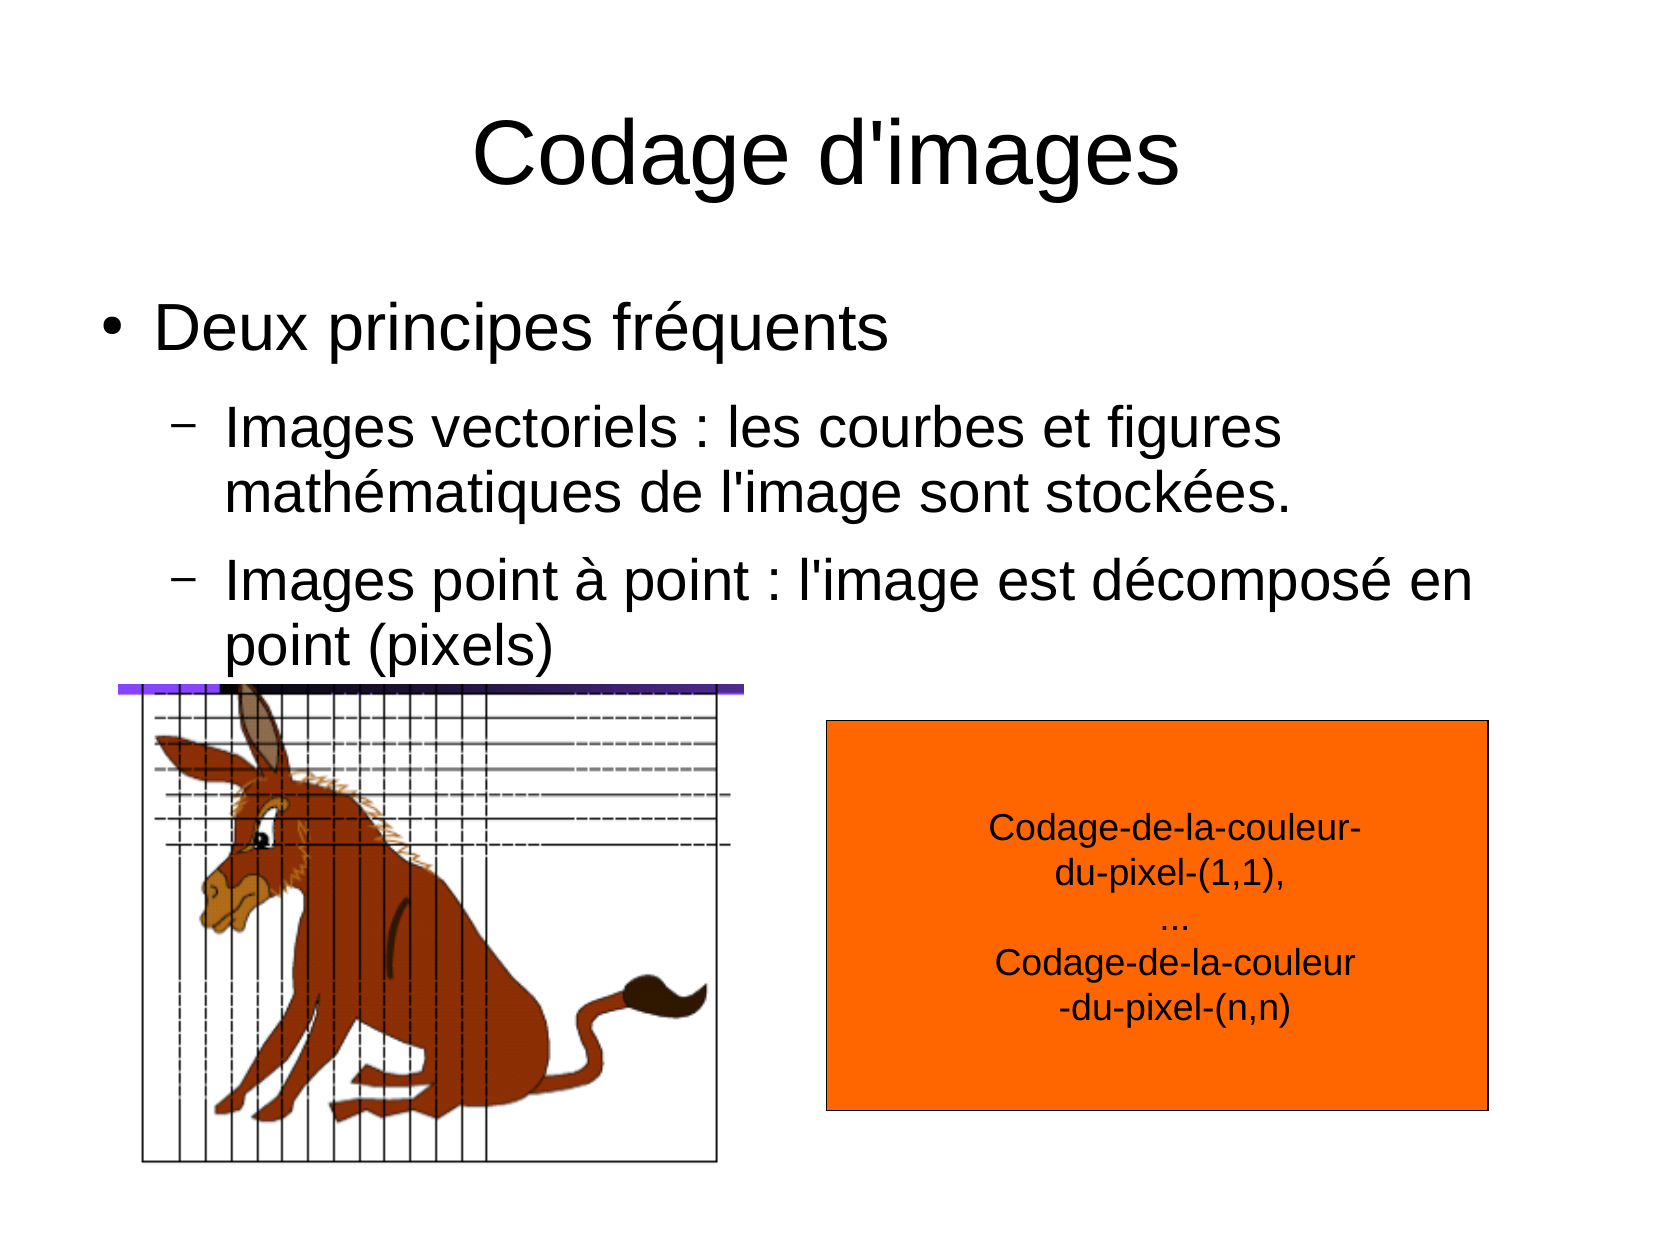

# Codage d'images
Deux principes fréquents
Images vectoriels : les courbes et figures mathématiques de l'image sont stockées.
Images point à point : l'image est décomposé en point (pixels)
Codage-de-la-couleur-
du-pixel-(1,1),
...
Codage-de-la-couleur
-du-pixel-(n,n)